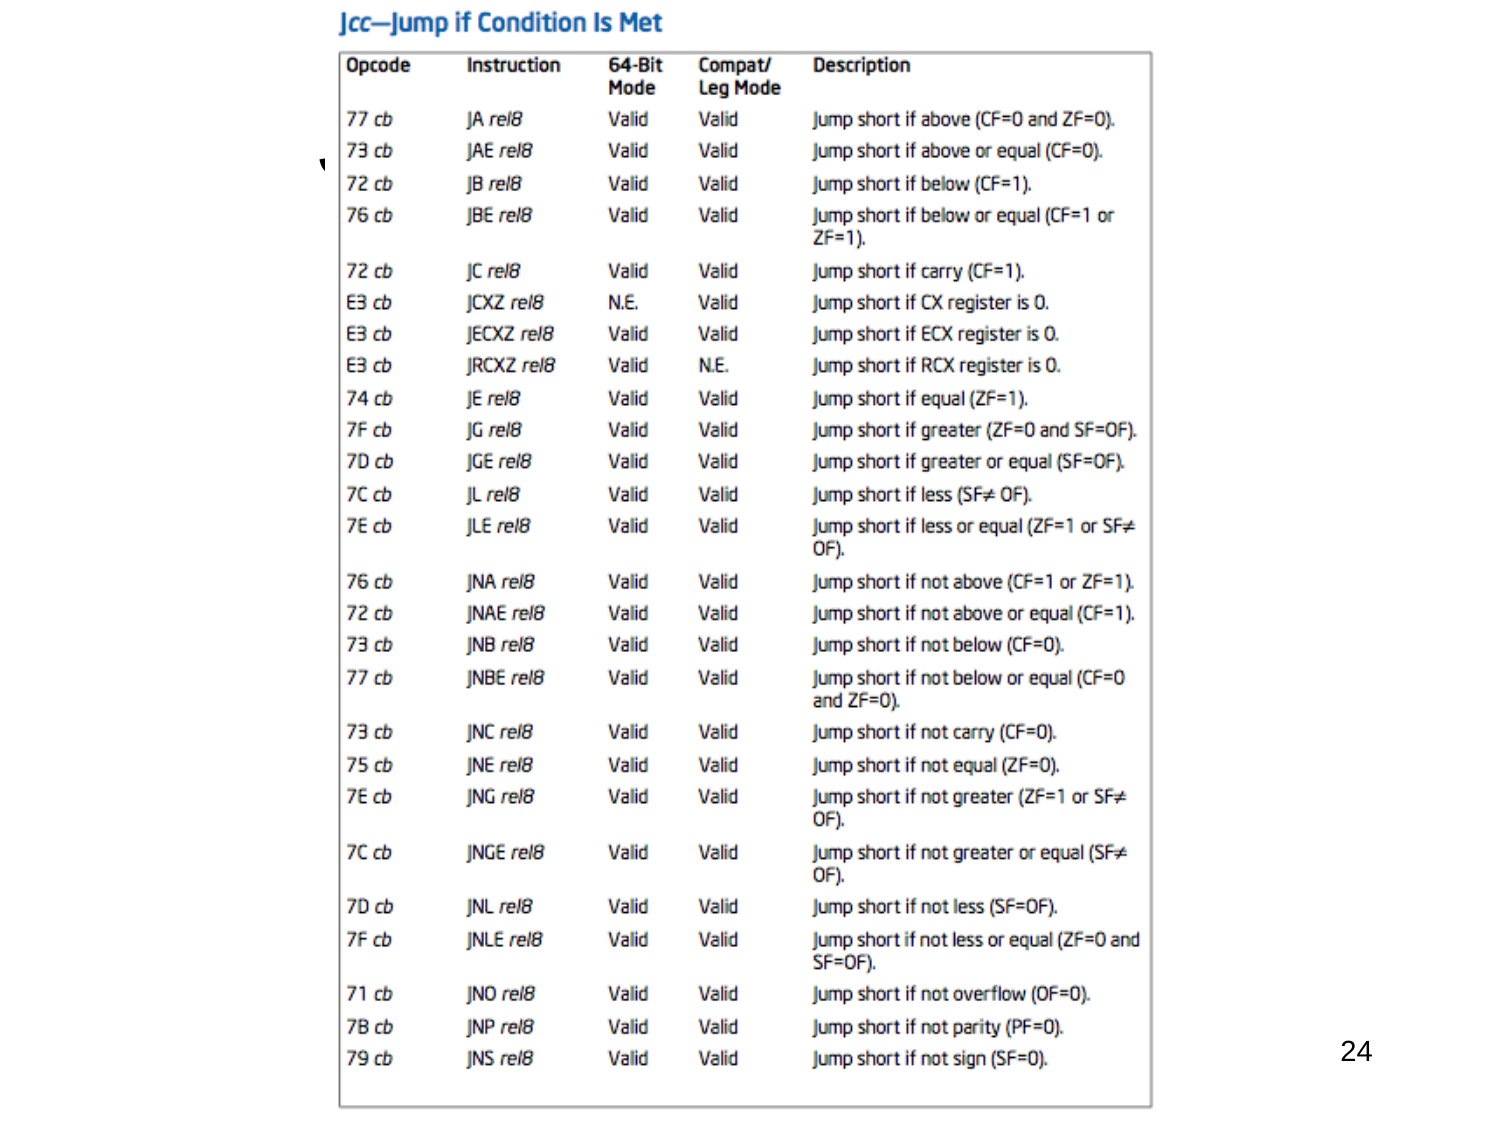

# JCC is another good one to revisit